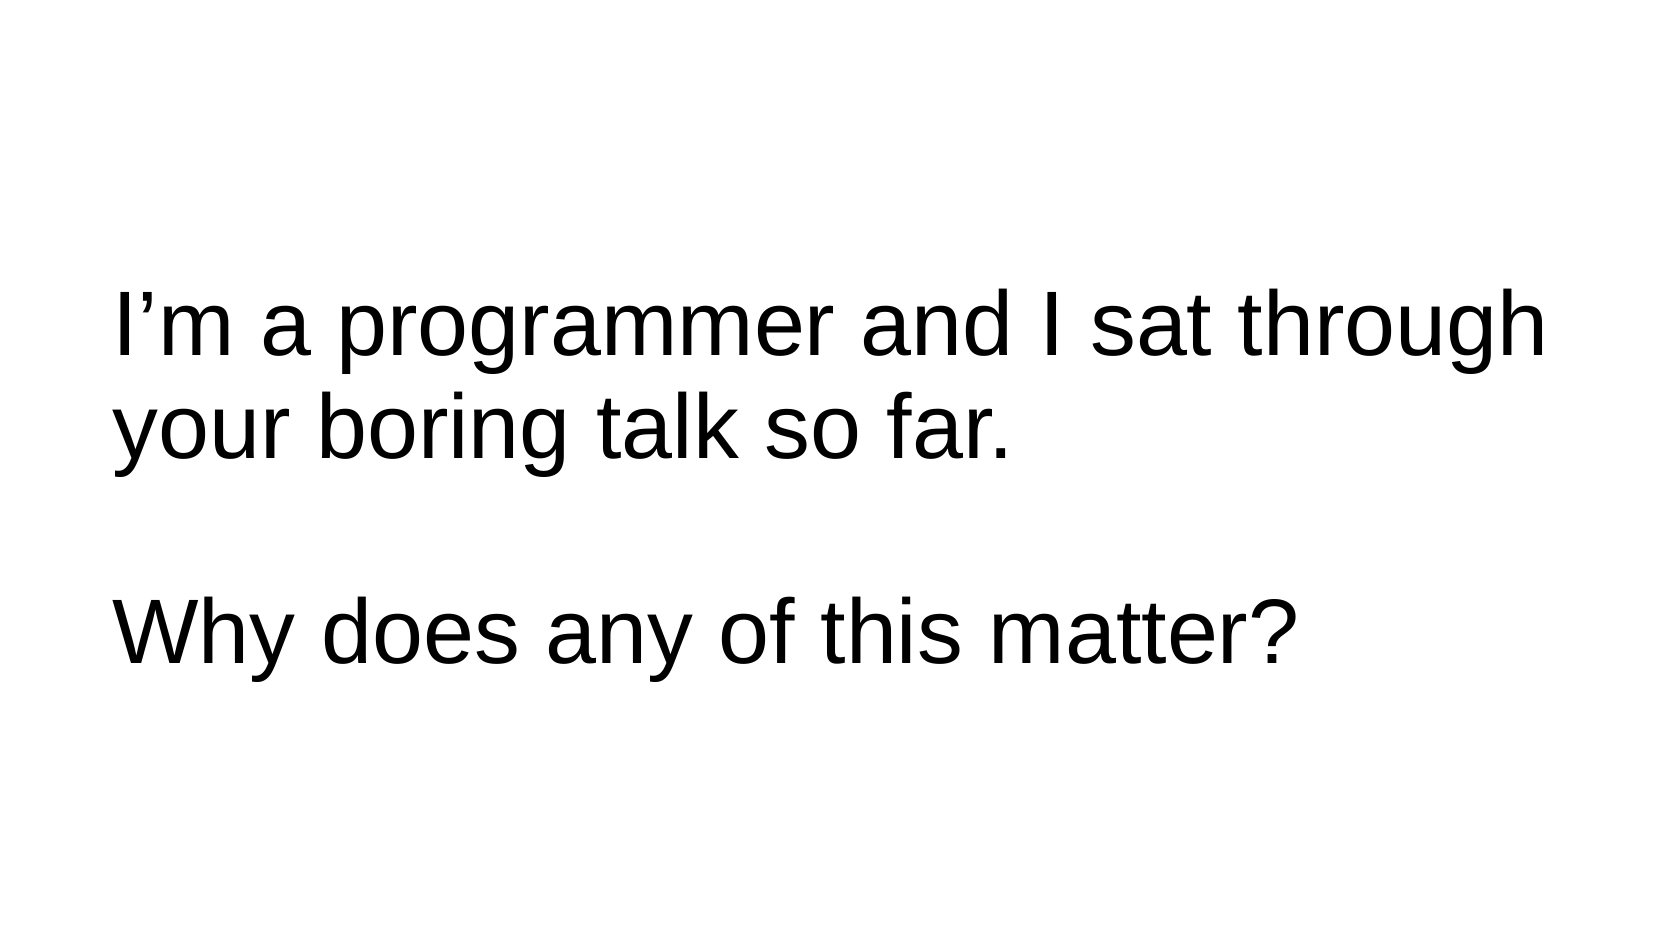

# I’m a programmer and I sat through your boring talk so far. Why does any of this matter?